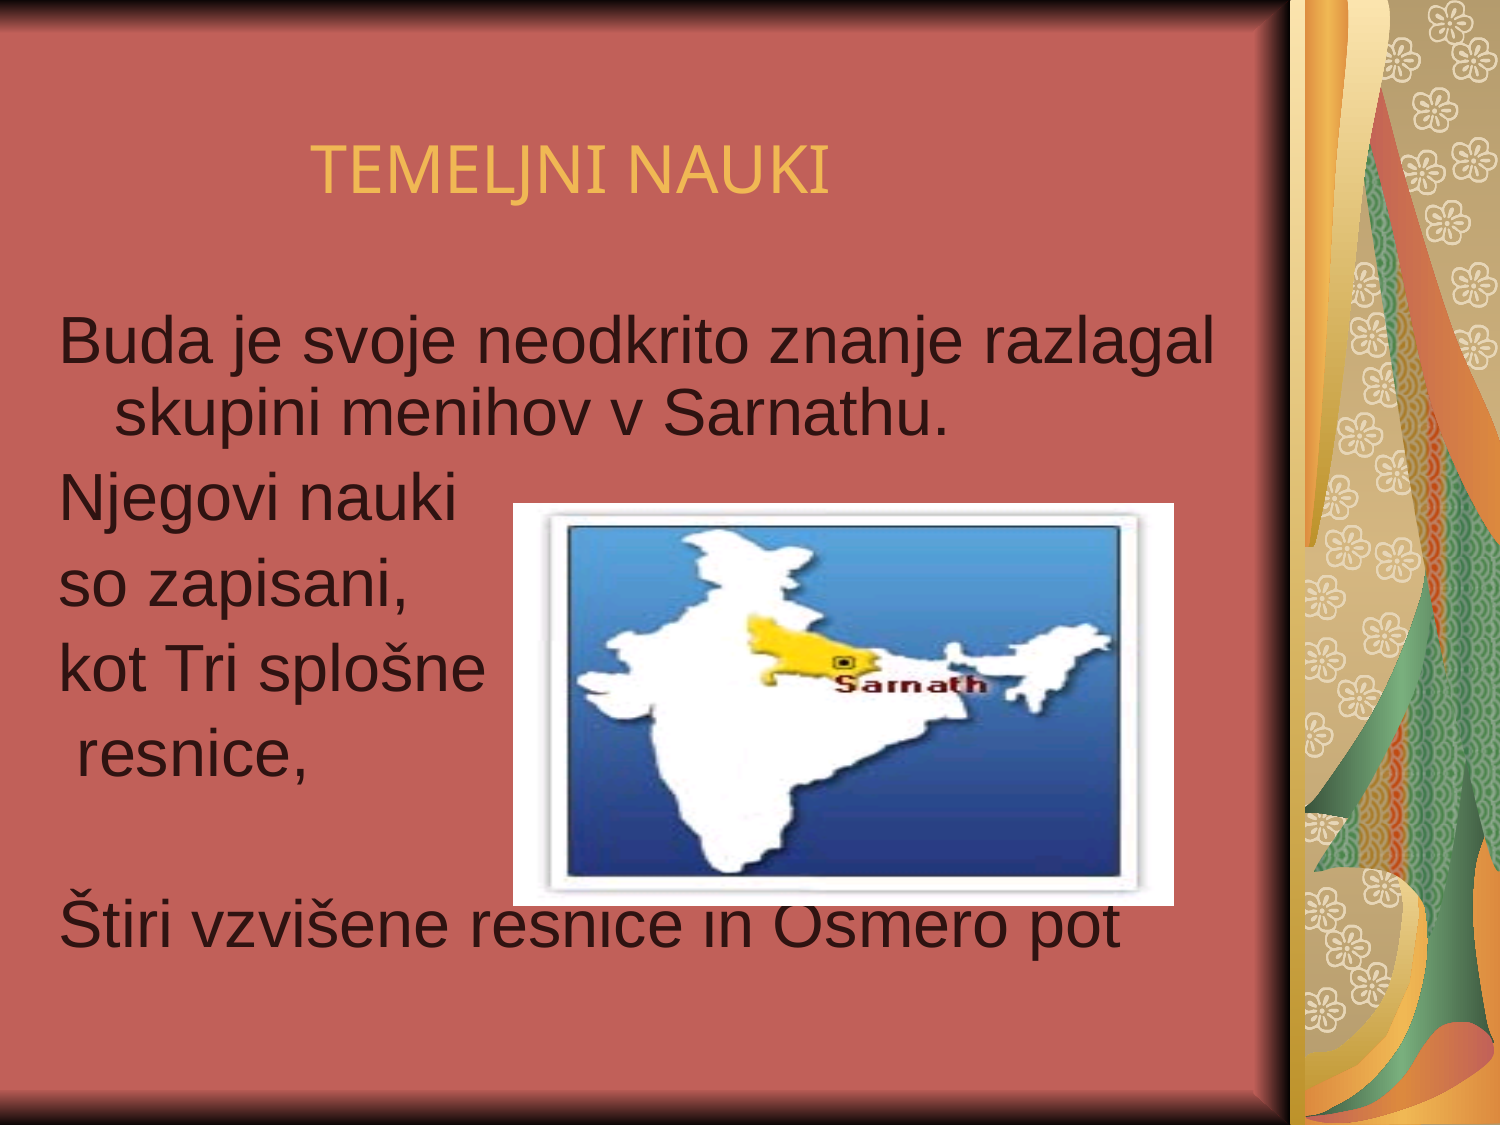

#
 TEMELJNI NAUKI
Buda je svoje neodkrito znanje razlagal skupini menihov v Sarnathu.
Njegovi nauki
so zapisani,
kot Tri splošne
 resnice,
Štiri vzvišene resnice in Osmero pot